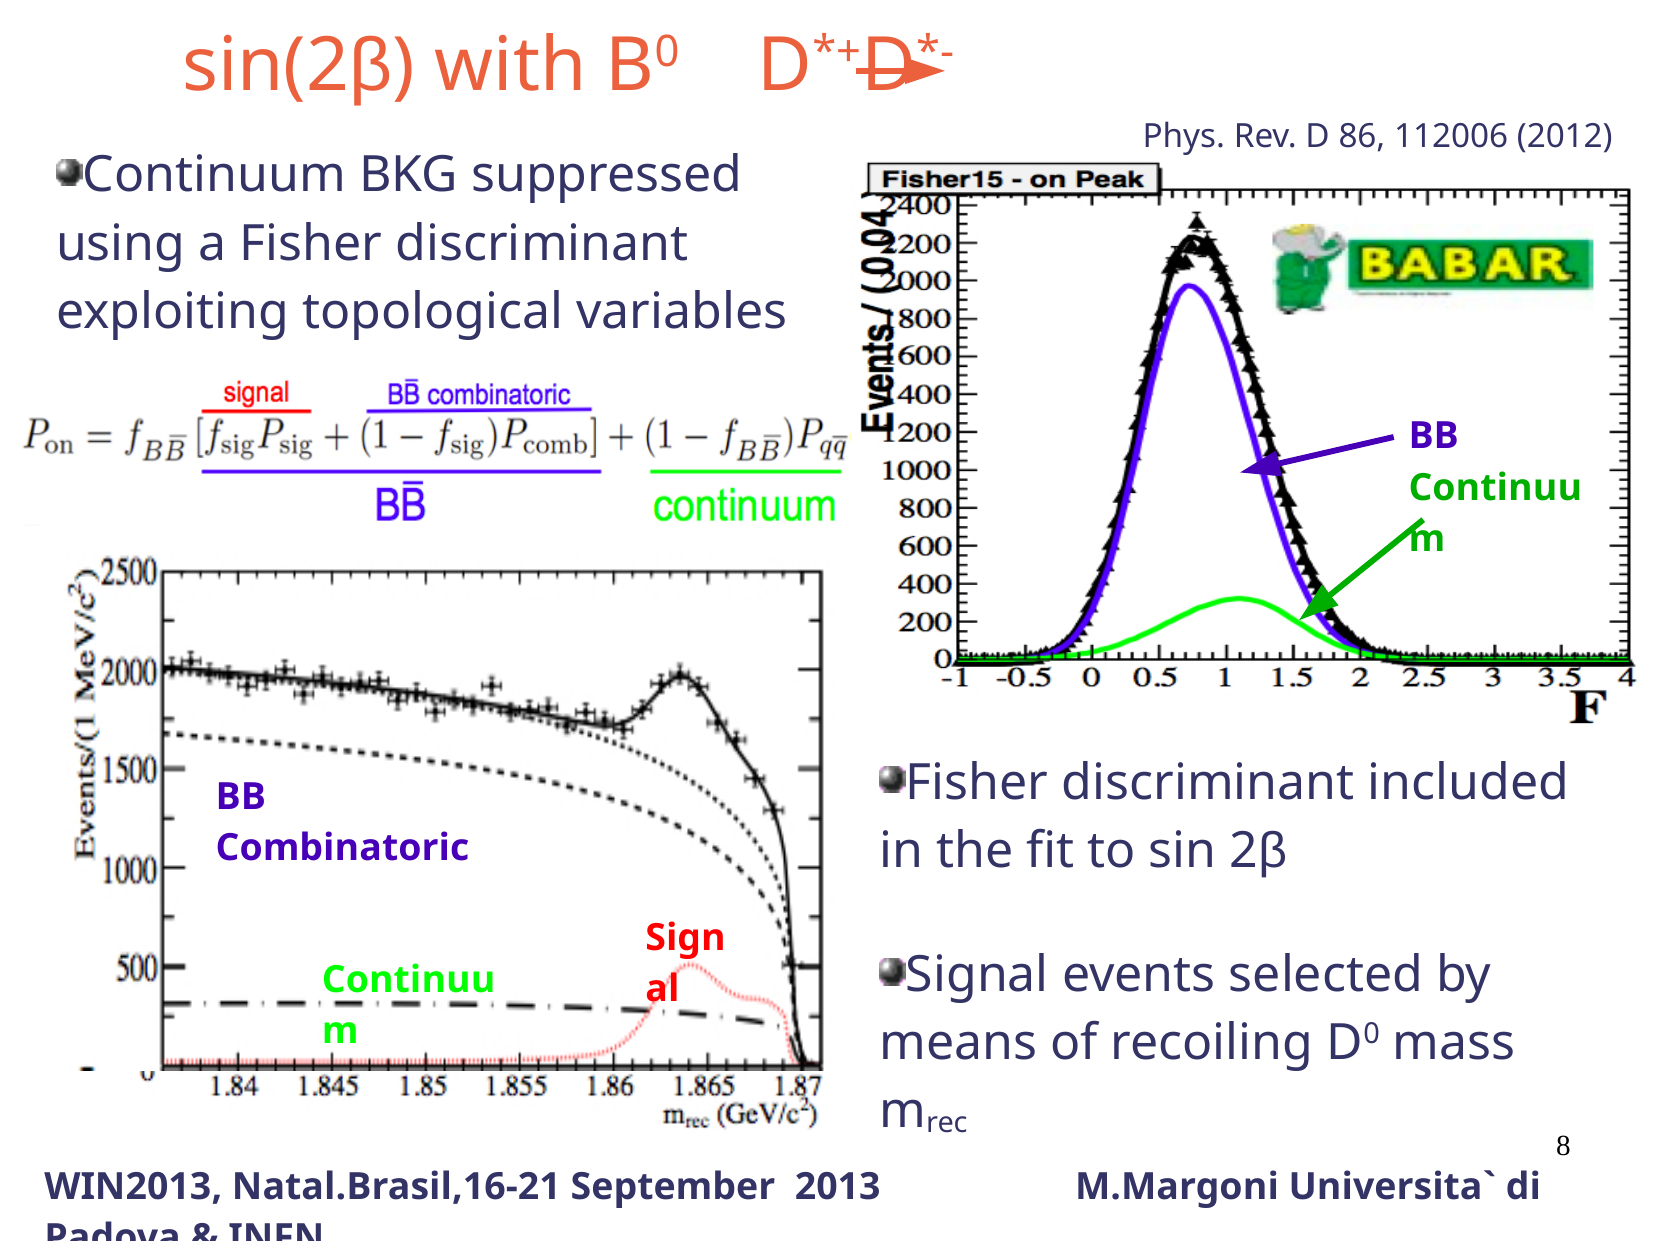

sin(2β) with B0 D*+D*-
Phys. Rev. D 86, 112006 (2012)
Continuum BKG suppressed using a Fisher discriminant exploiting topological variables
BB
Continuum
Fisher discriminant included in the fit to sin 2β
Signal events selected by means of recoiling D0 mass mrec
BB Combinatoric
Signal
Continuum
8
WIN2013, Natal.Brasil,16-21 September 2013 M.Margoni Universita` di Padova & INFN